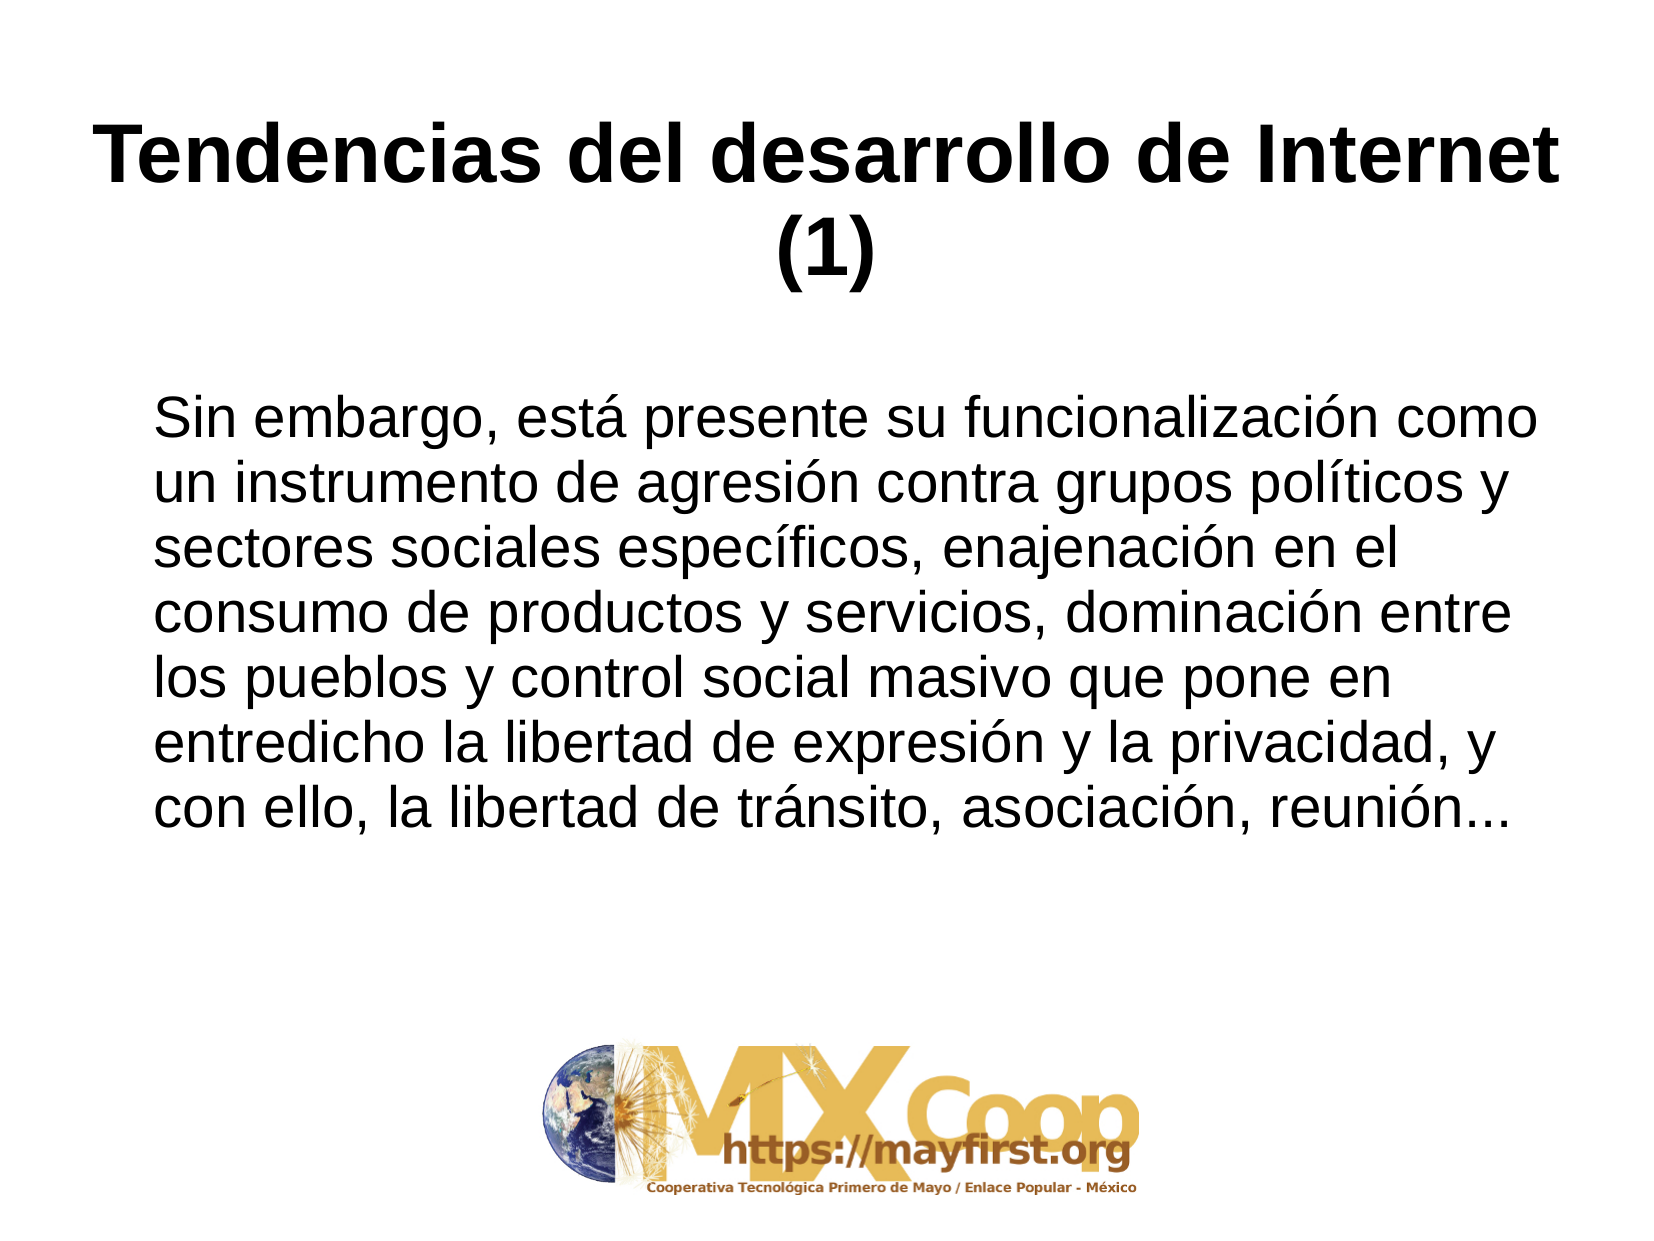

# Tendencias del desarrollo de Internet (1)
Sin embargo, está presente su funcionalización como un instrumento de agresión contra grupos políticos y sectores sociales específicos, enajenación en el consumo de productos y servicios, dominación entre los pueblos y control social masivo que pone en entredicho la libertad de expresión y la privacidad, y con ello, la libertad de tránsito, asociación, reunión...